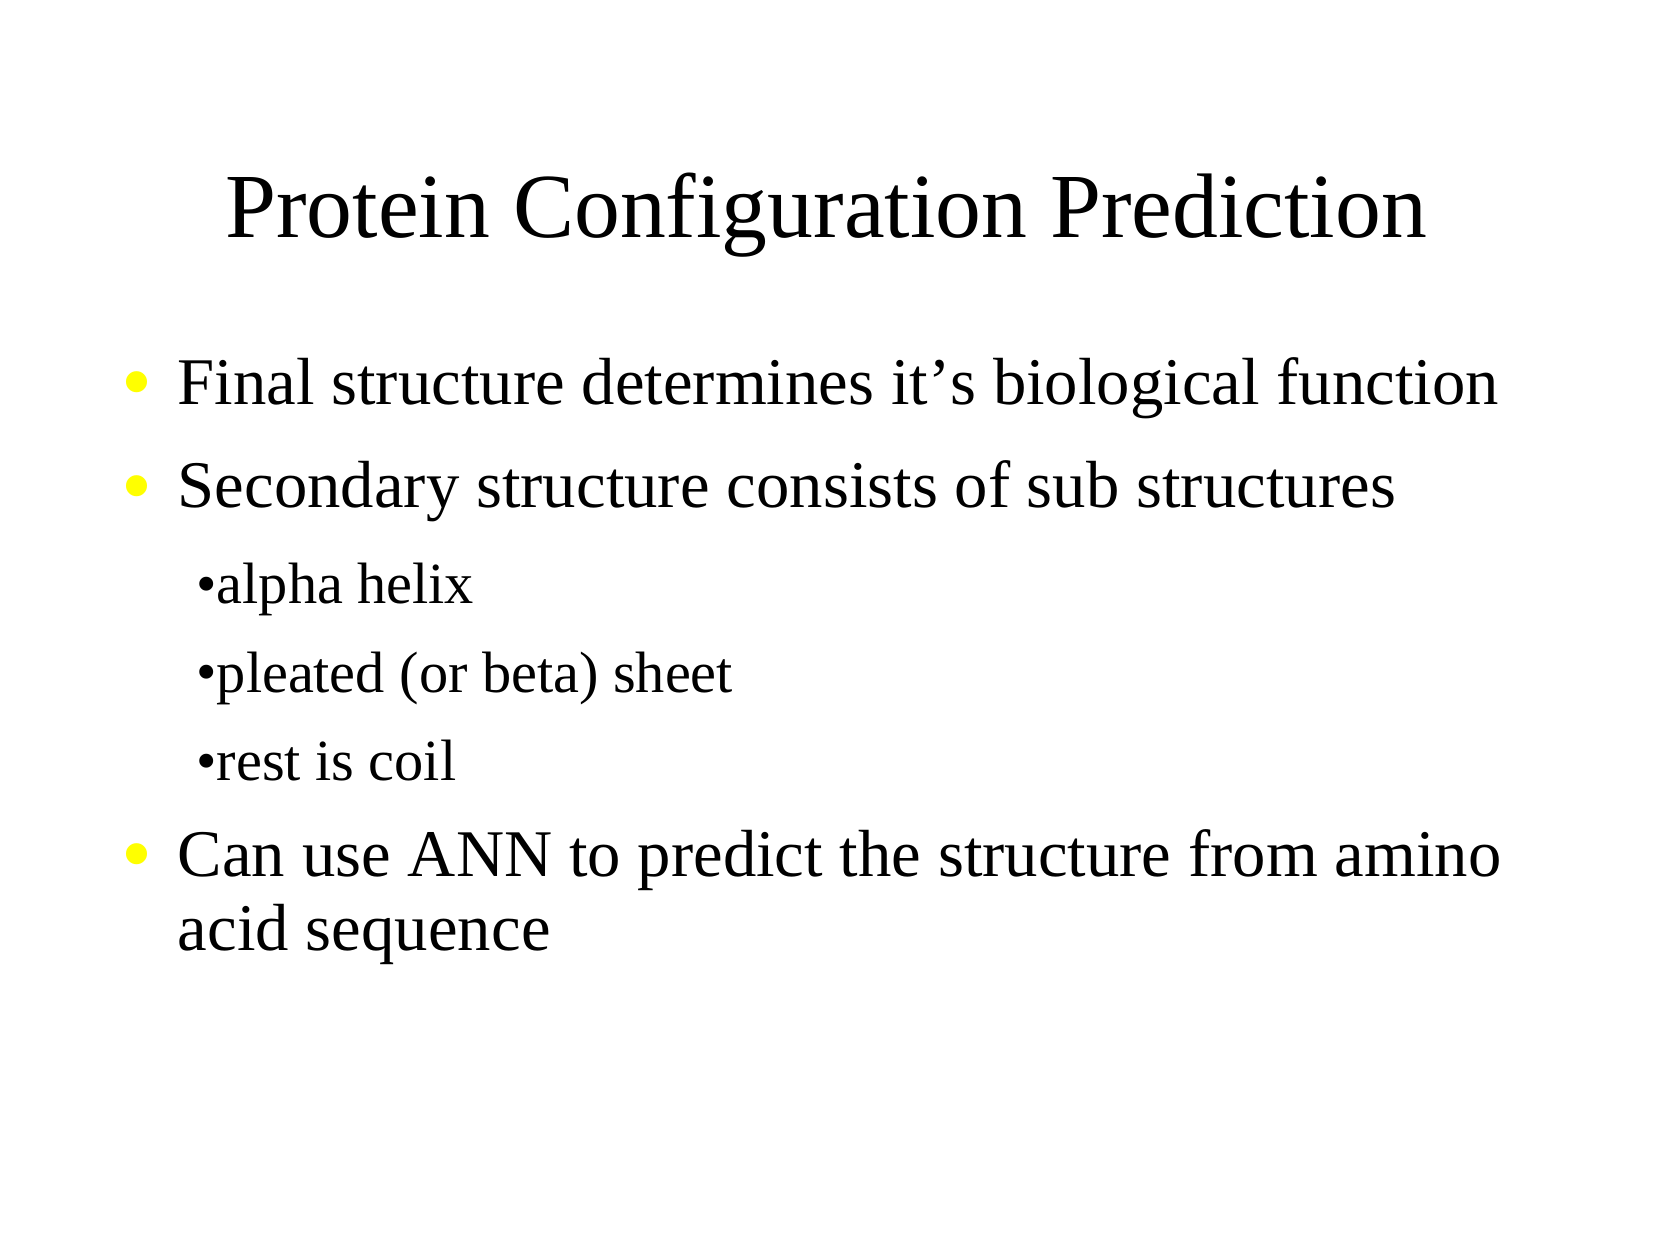

# Protein Configuration Prediction
Final structure determines it’s biological function
Secondary structure consists of sub structures
alpha helix
pleated (or beta) sheet
rest is coil
Can use ANN to predict the structure from amino acid sequence